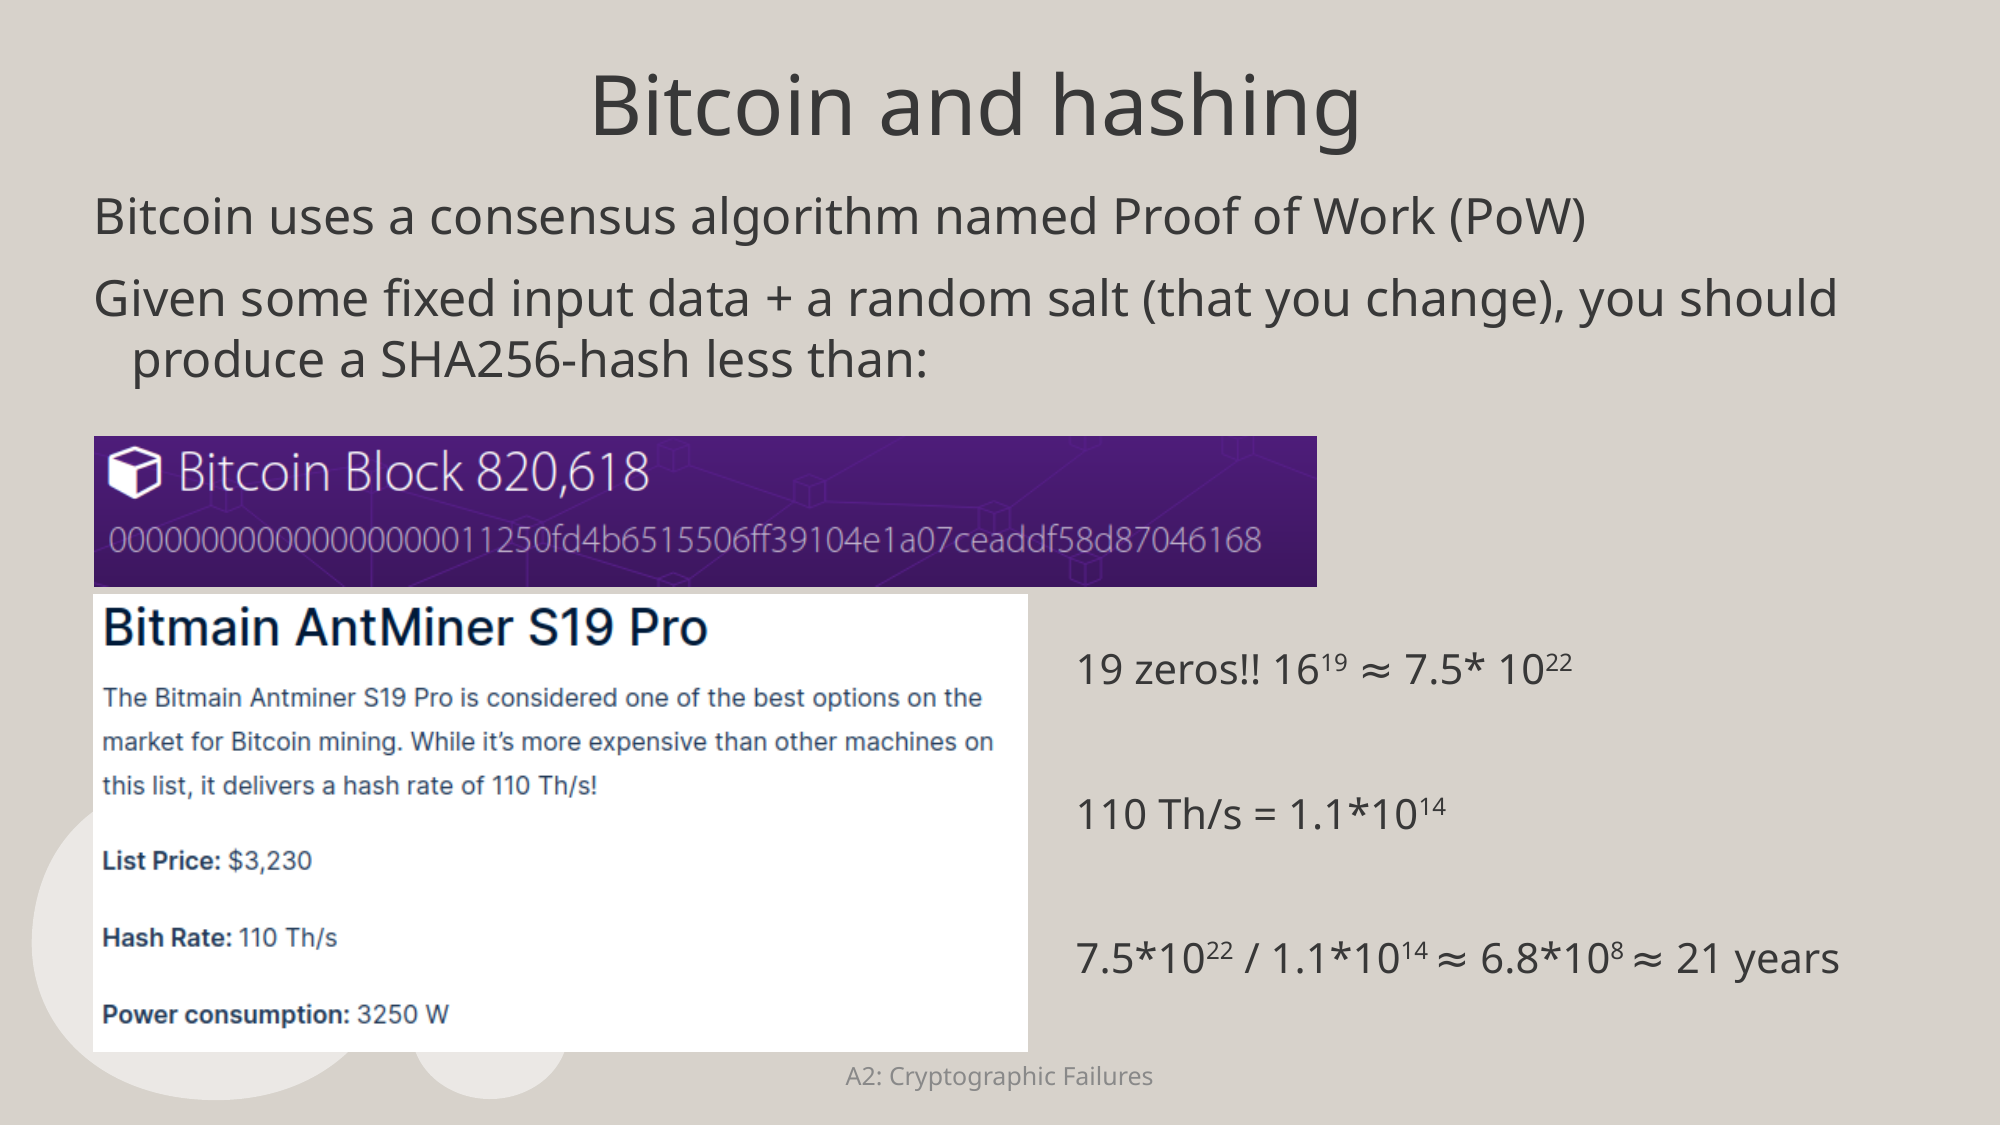

# Bitcoin and hashing
Bitcoin uses a consensus algorithm named Proof of Work (PoW)
Given some fixed input data + a random salt (that you change), you should produce a SHA256-hash less than:
19 zeros!! 1619 ≈ 7.5* 1022
110 Th/s = 1.1*1014
7.5*1022 / 1.1*1014 ≈ 6.8*108 ≈ 21 years
A2: Cryptographic Failures